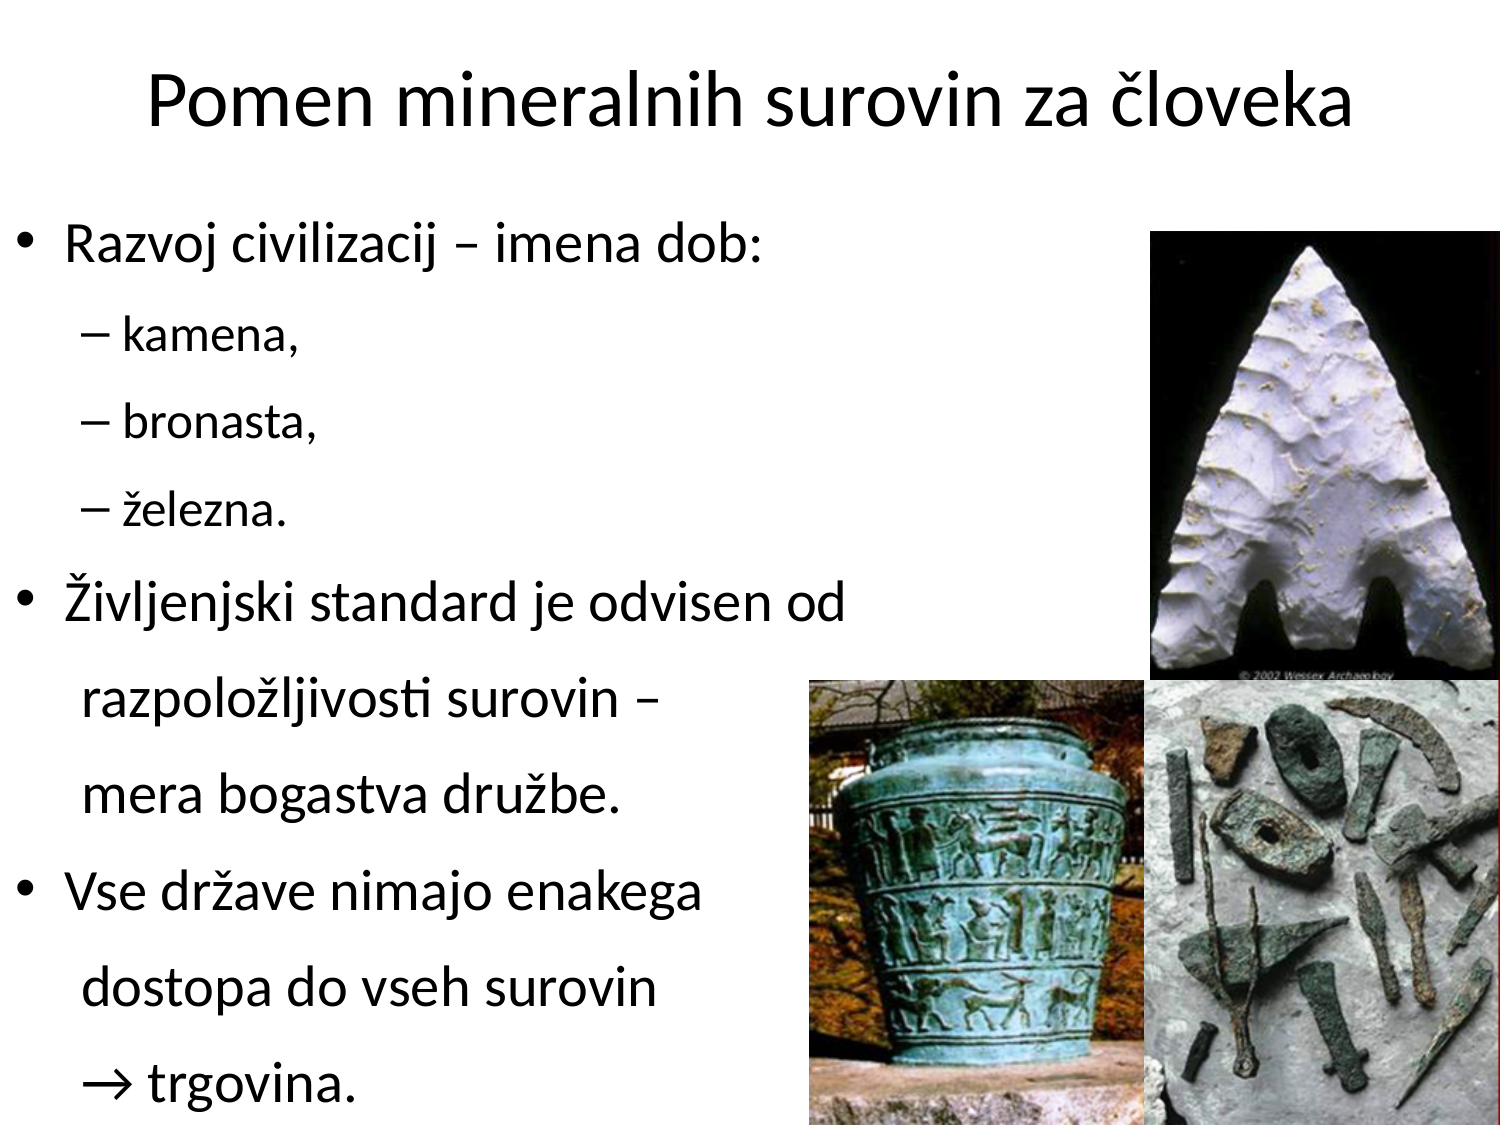

# Pomen mineralnih surovin za človeka
Razvoj civilizacij – imena dob:
kamena,
bronasta,
železna.
Življenjski standard je odvisen od
	razpoložljivosti surovin –
	mera bogastva družbe.
Vse države nimajo enakega
	dostopa do vseh surovin
	→ trgovina.